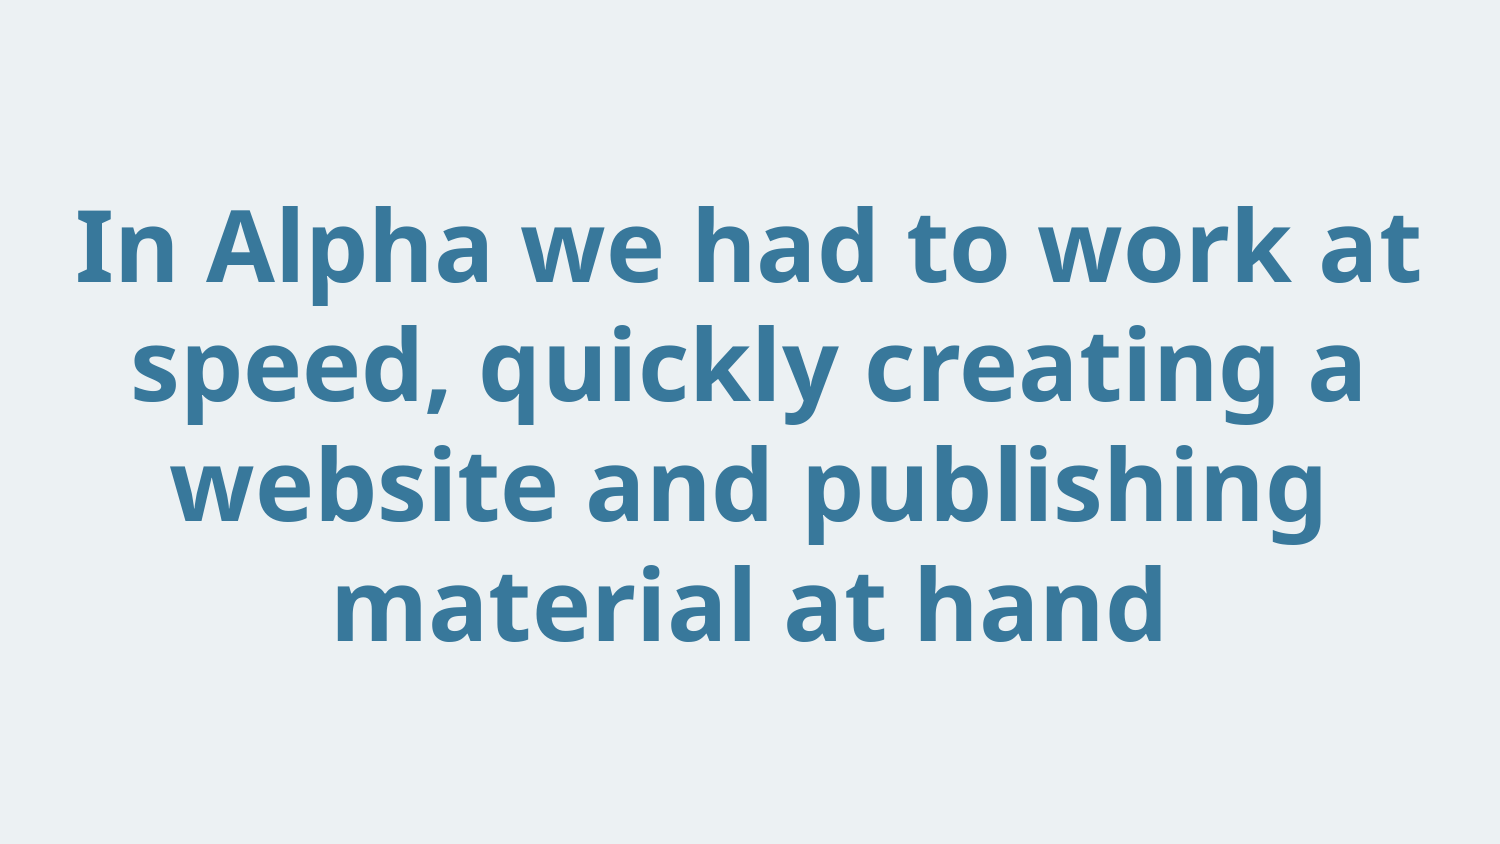

# In Alpha we had to work at speed, quickly creating a website and publishing material at hand